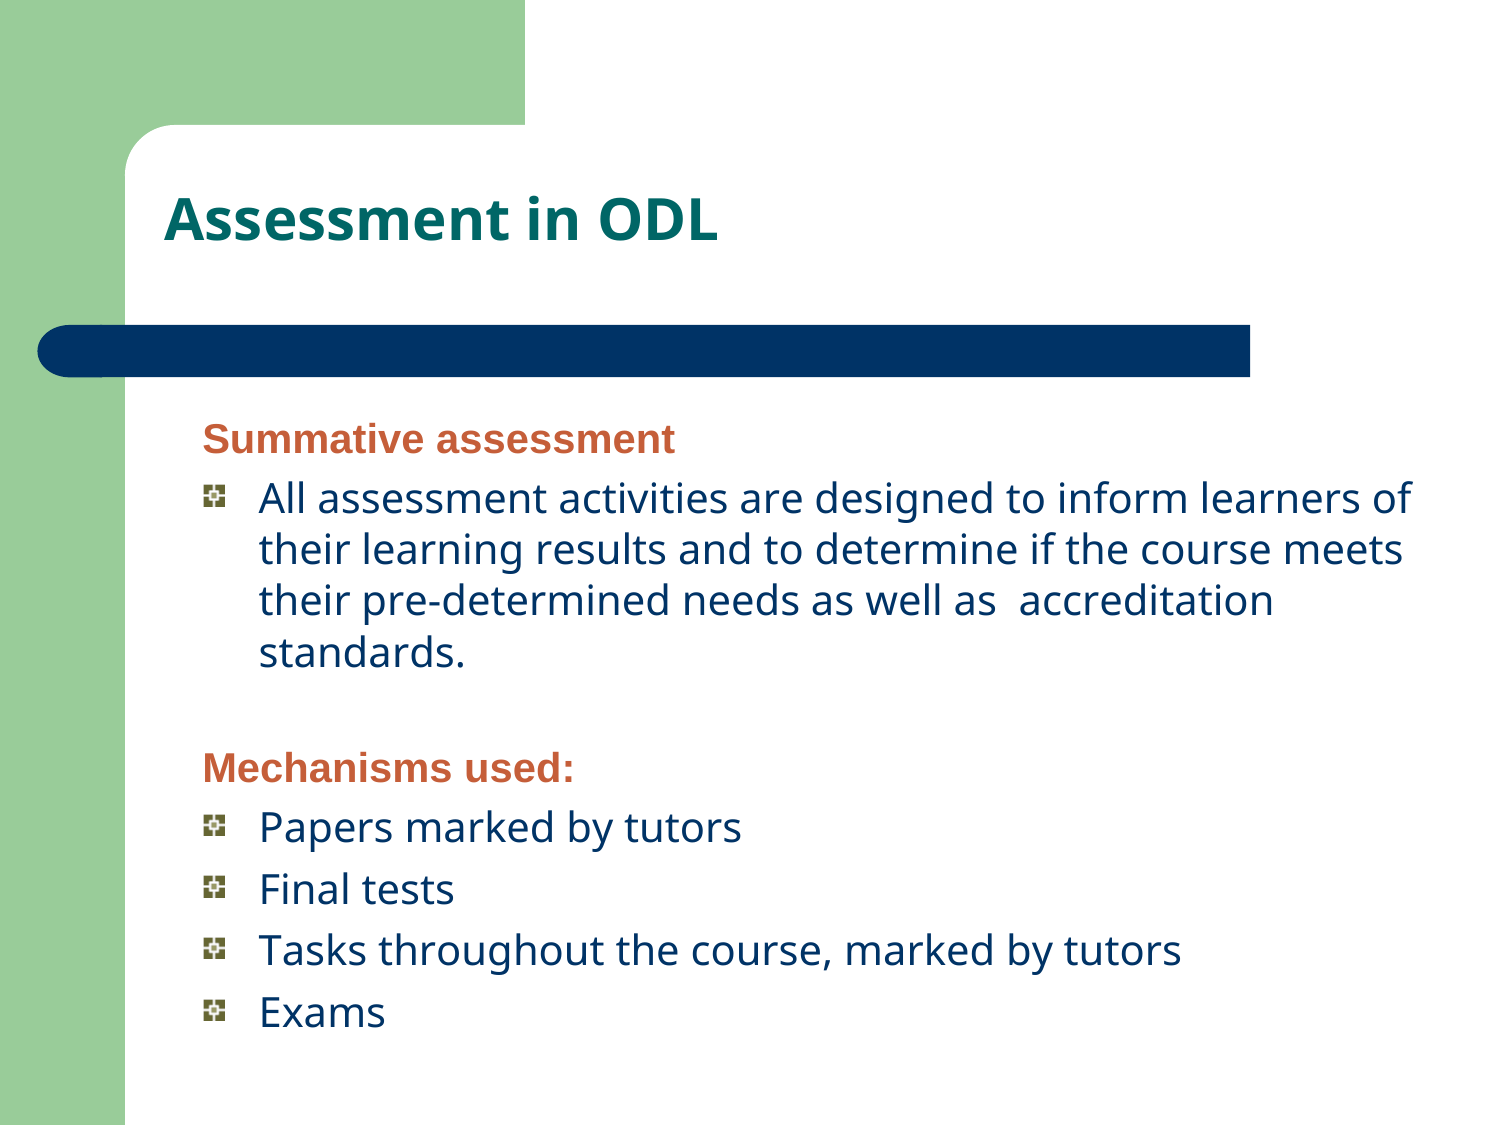

# Assessment in ODL
Summative assessment
All assessment activities are designed to inform learners of their learning results and to determine if the course meets their pre-determined needs as well as accreditation standards.
Mechanisms used:
Papers marked by tutors
Final tests
Tasks throughout the course, marked by tutors
Exams